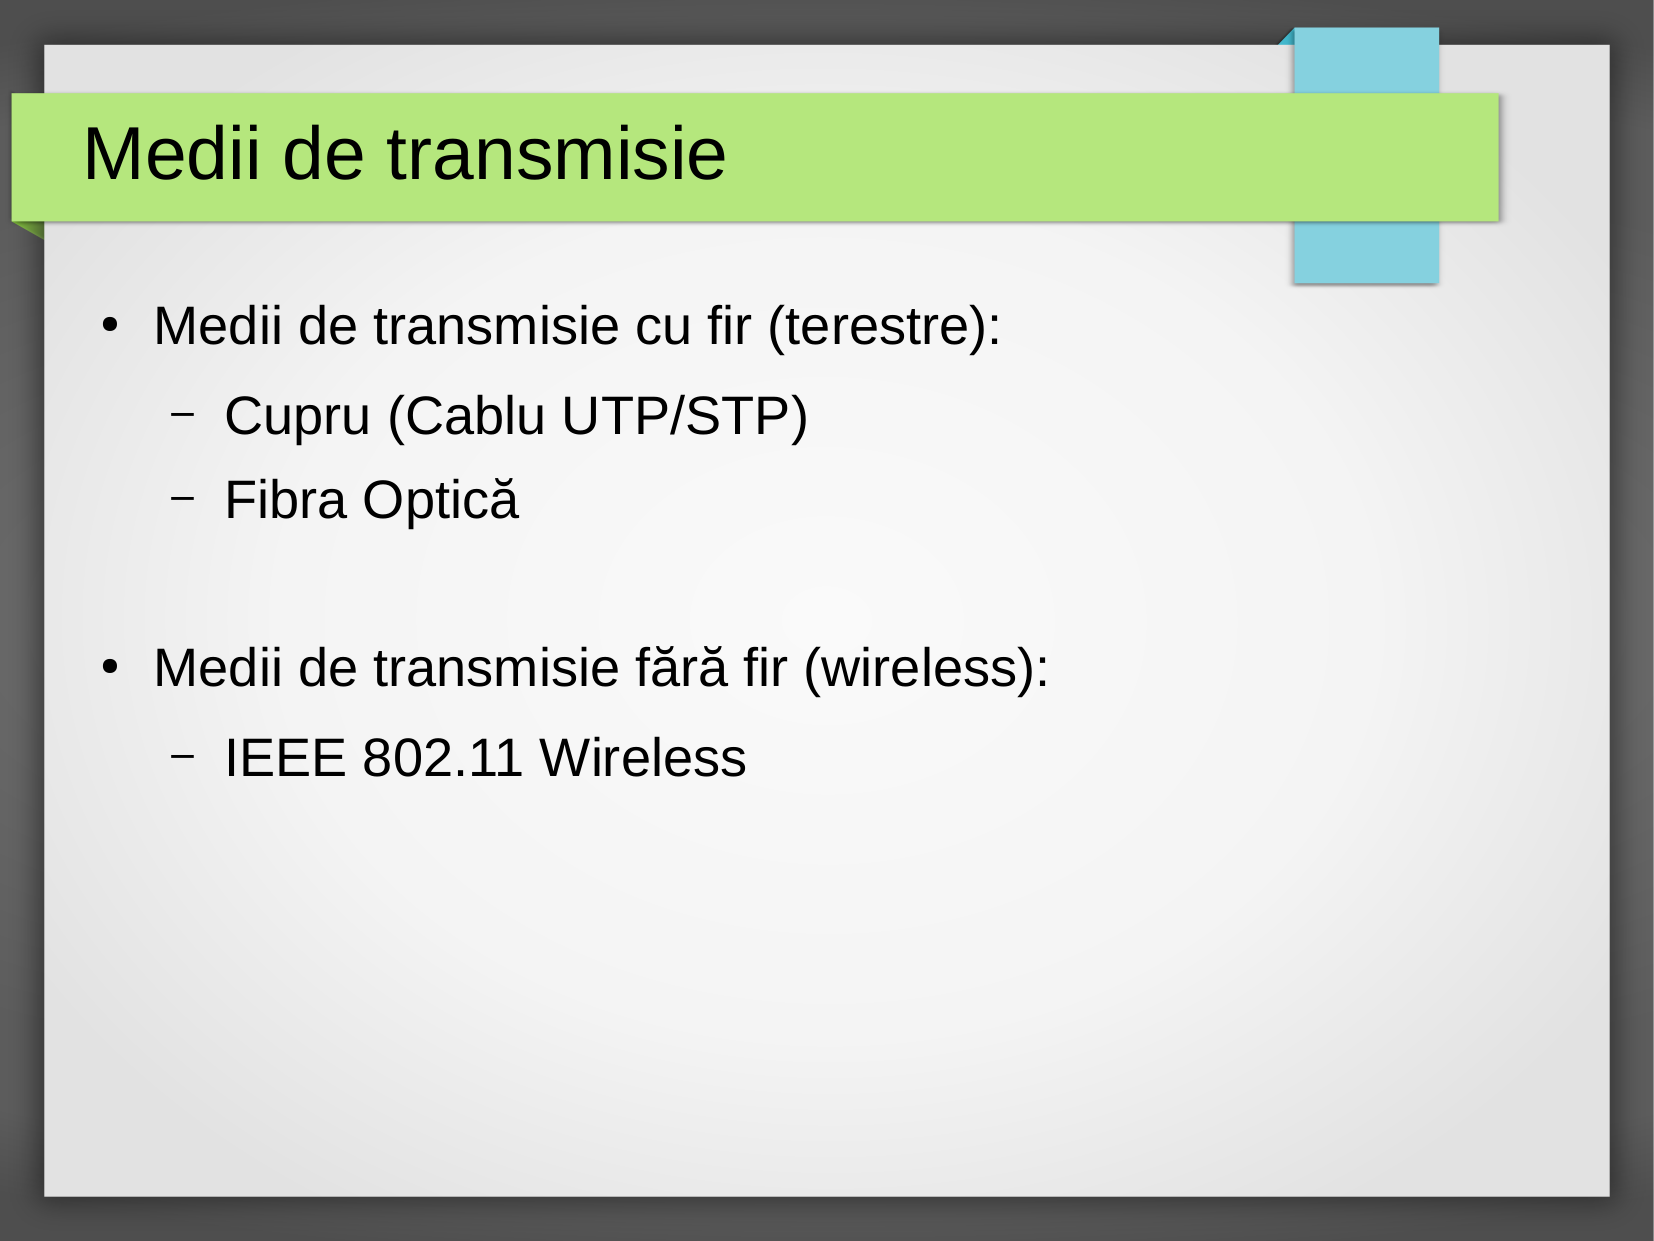

# Medii de transmisie
Medii de transmisie cu fir (terestre):
Cupru (Cablu UTP/STP)
Fibra Optică
Medii de transmisie fără fir (wireless):
IEEE 802.11 Wireless